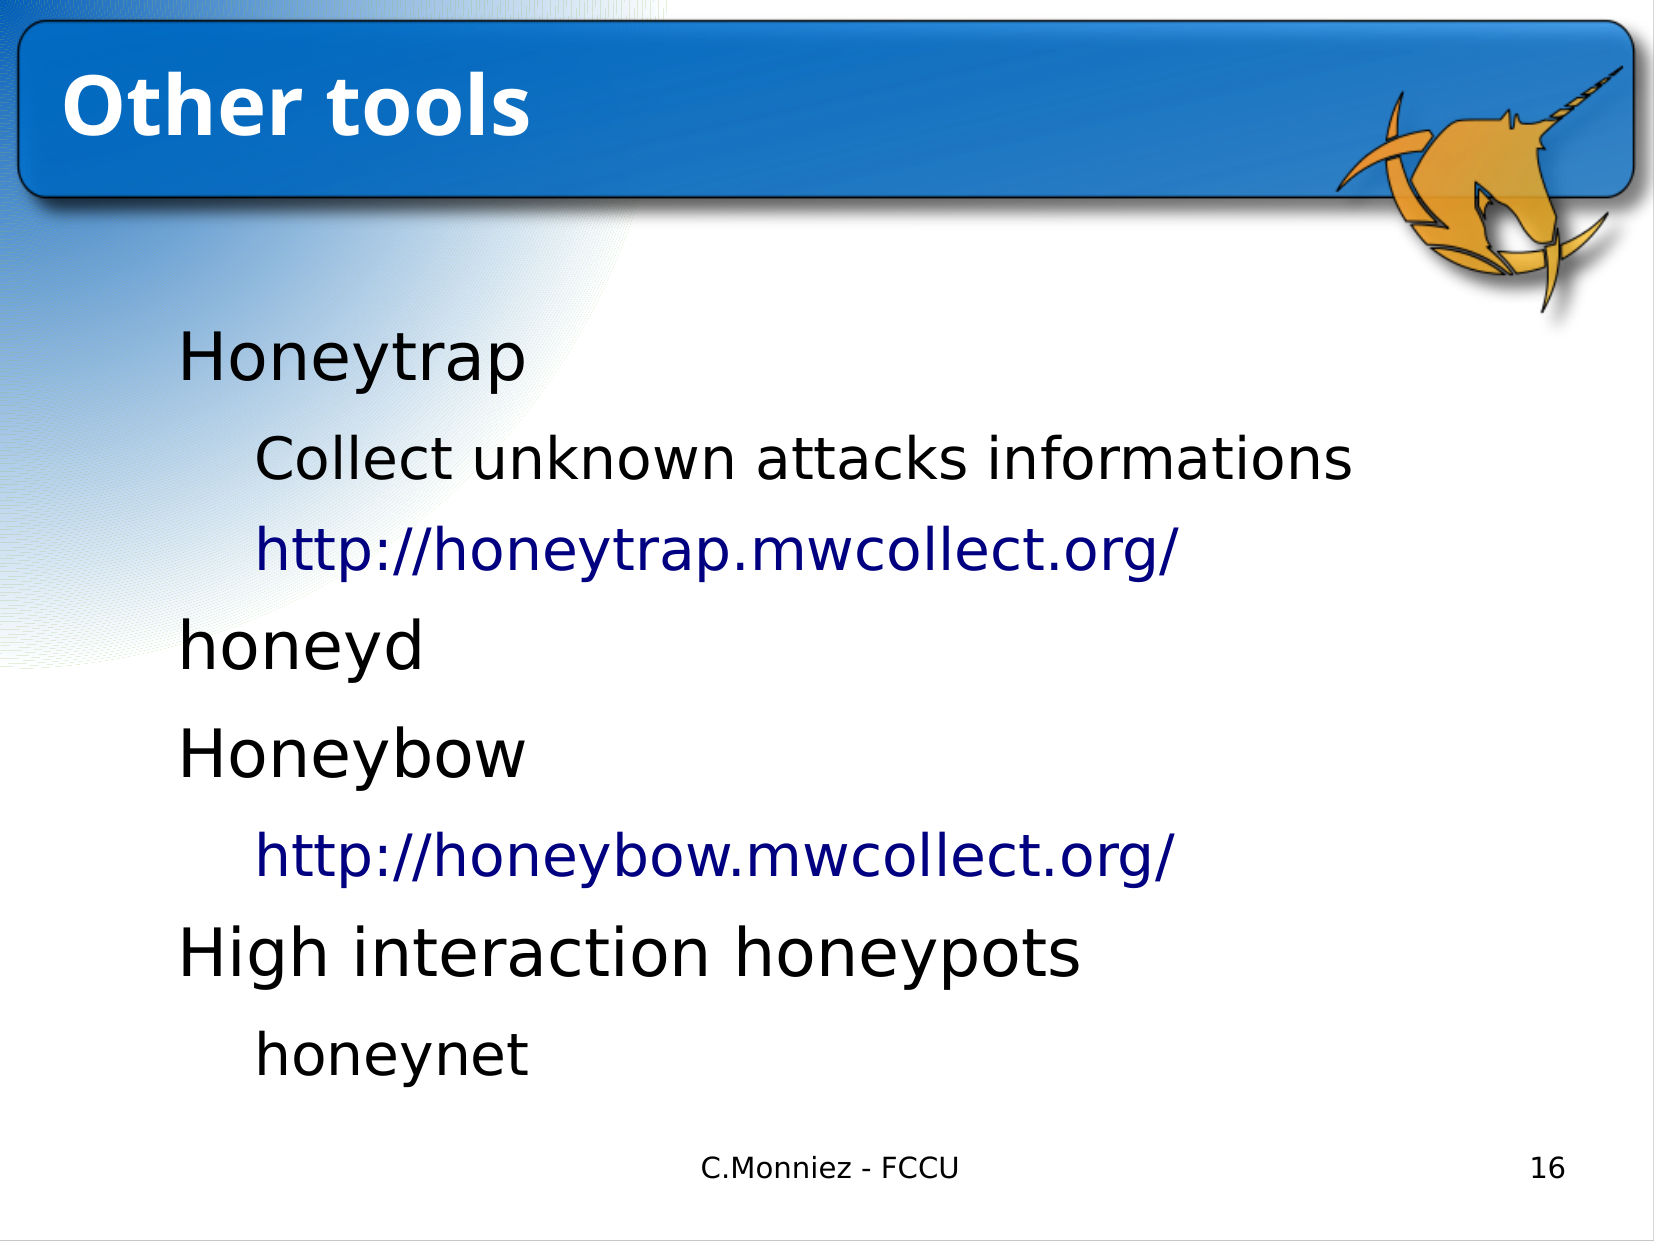

# Other tools
Honeytrap
Collect unknown attacks informations
http://honeytrap.mwcollect.org/
honeyd
Honeybow
http://honeybow.mwcollect.org/
High interaction honeypots
honeynet
C.Monniez - FCCU
16